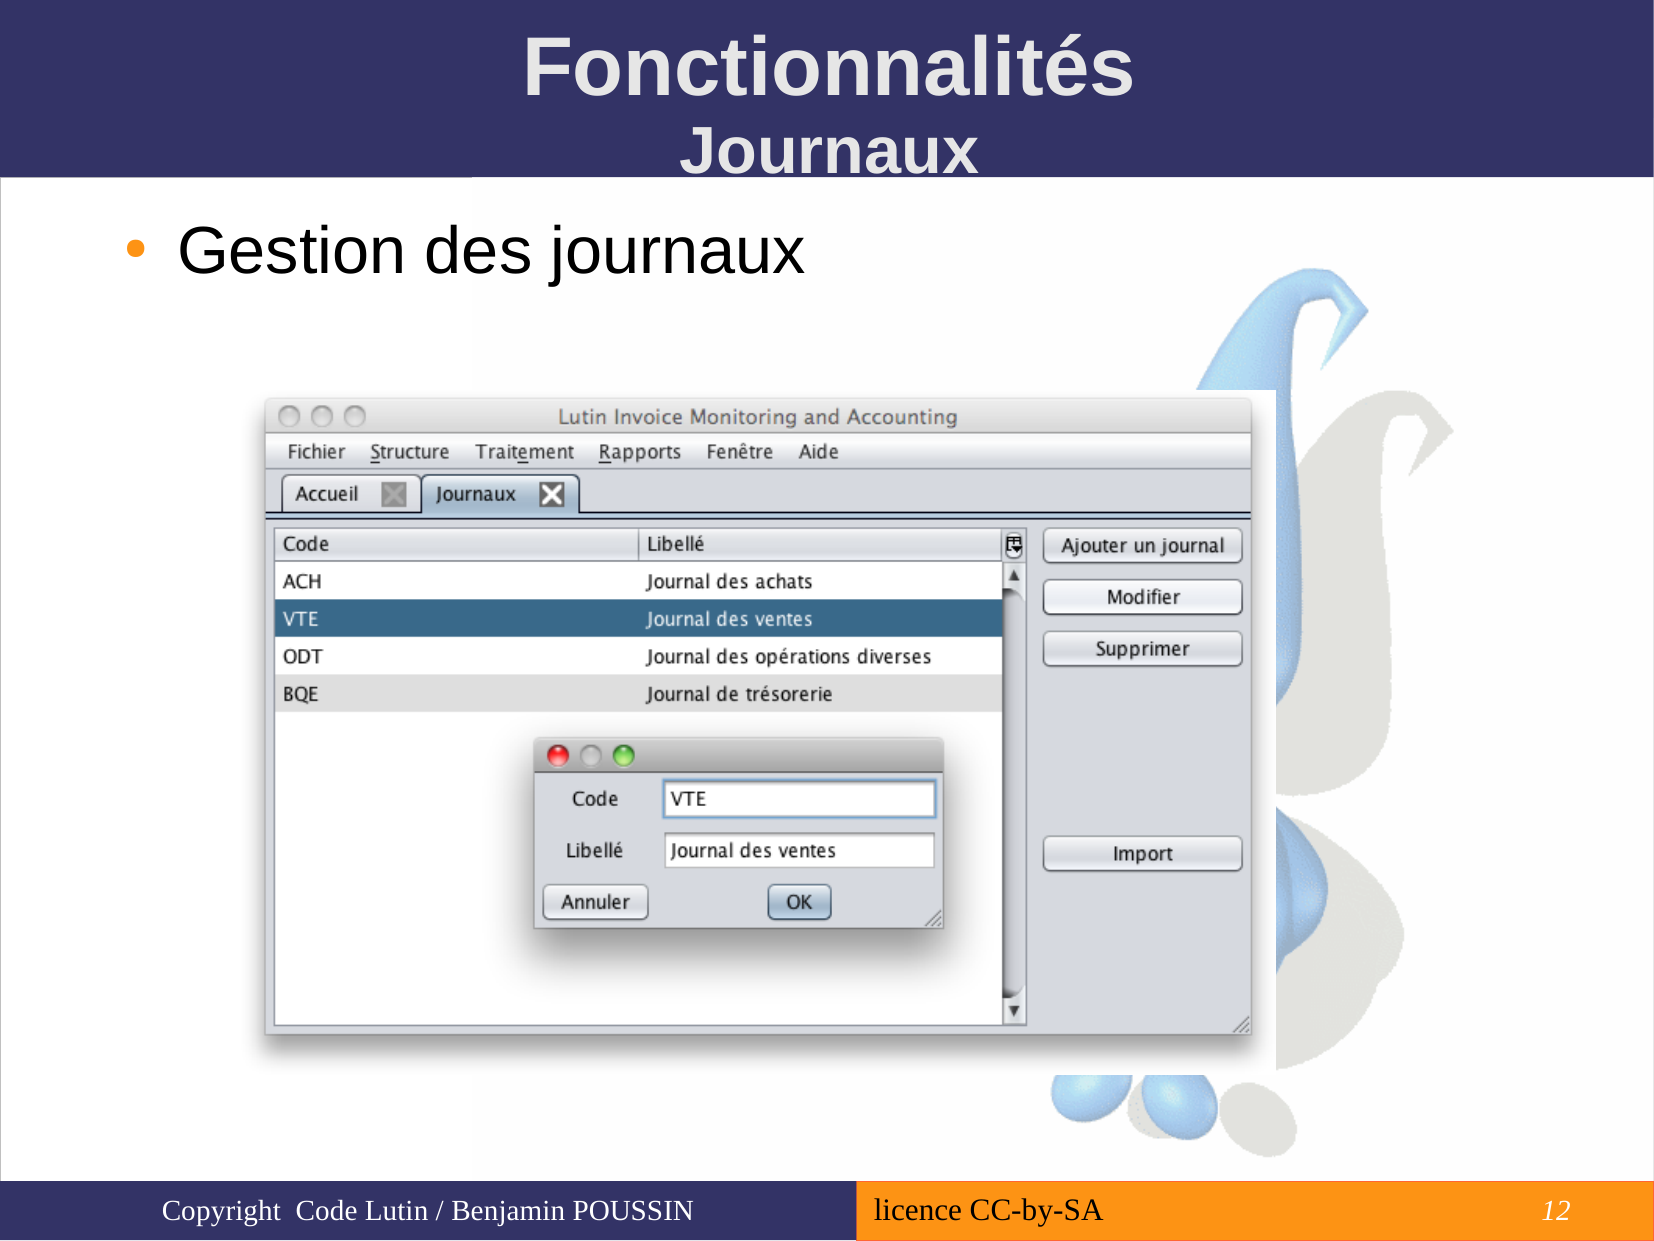

# Fonctionnalités Journaux
Gestion des journaux
12